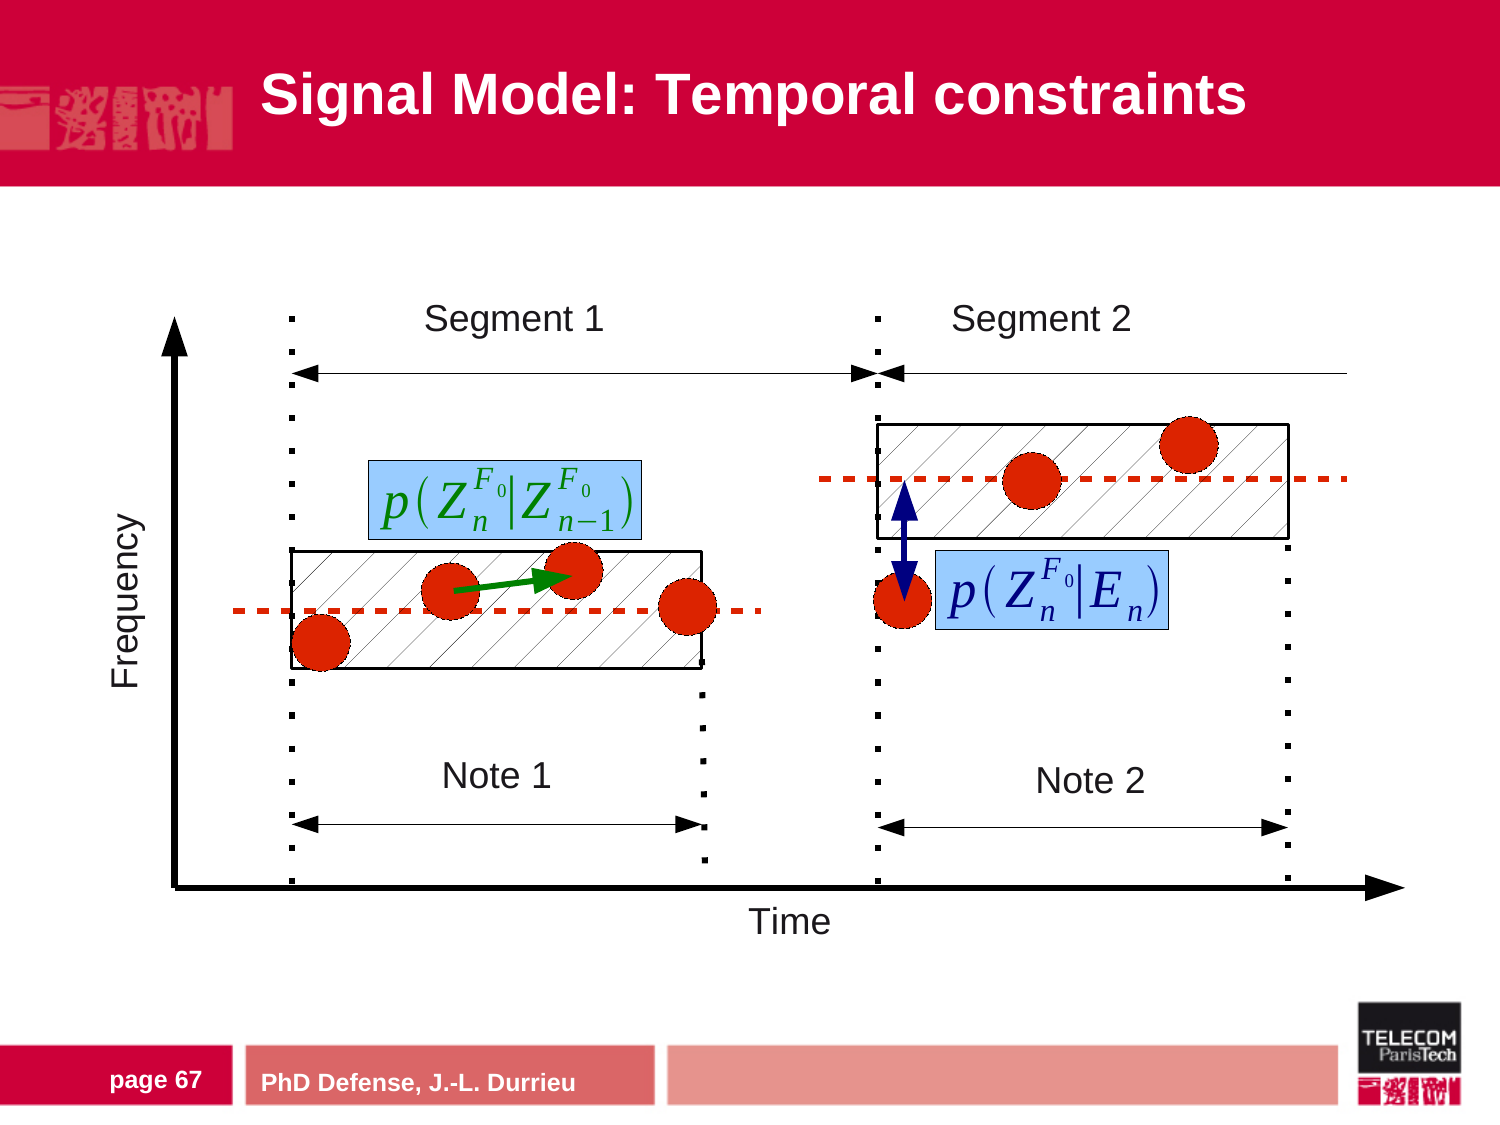

# Signal Model: Temporal constraints
Segment 1
Segment 2
Frequency
Note 1
Note 2
Time
67